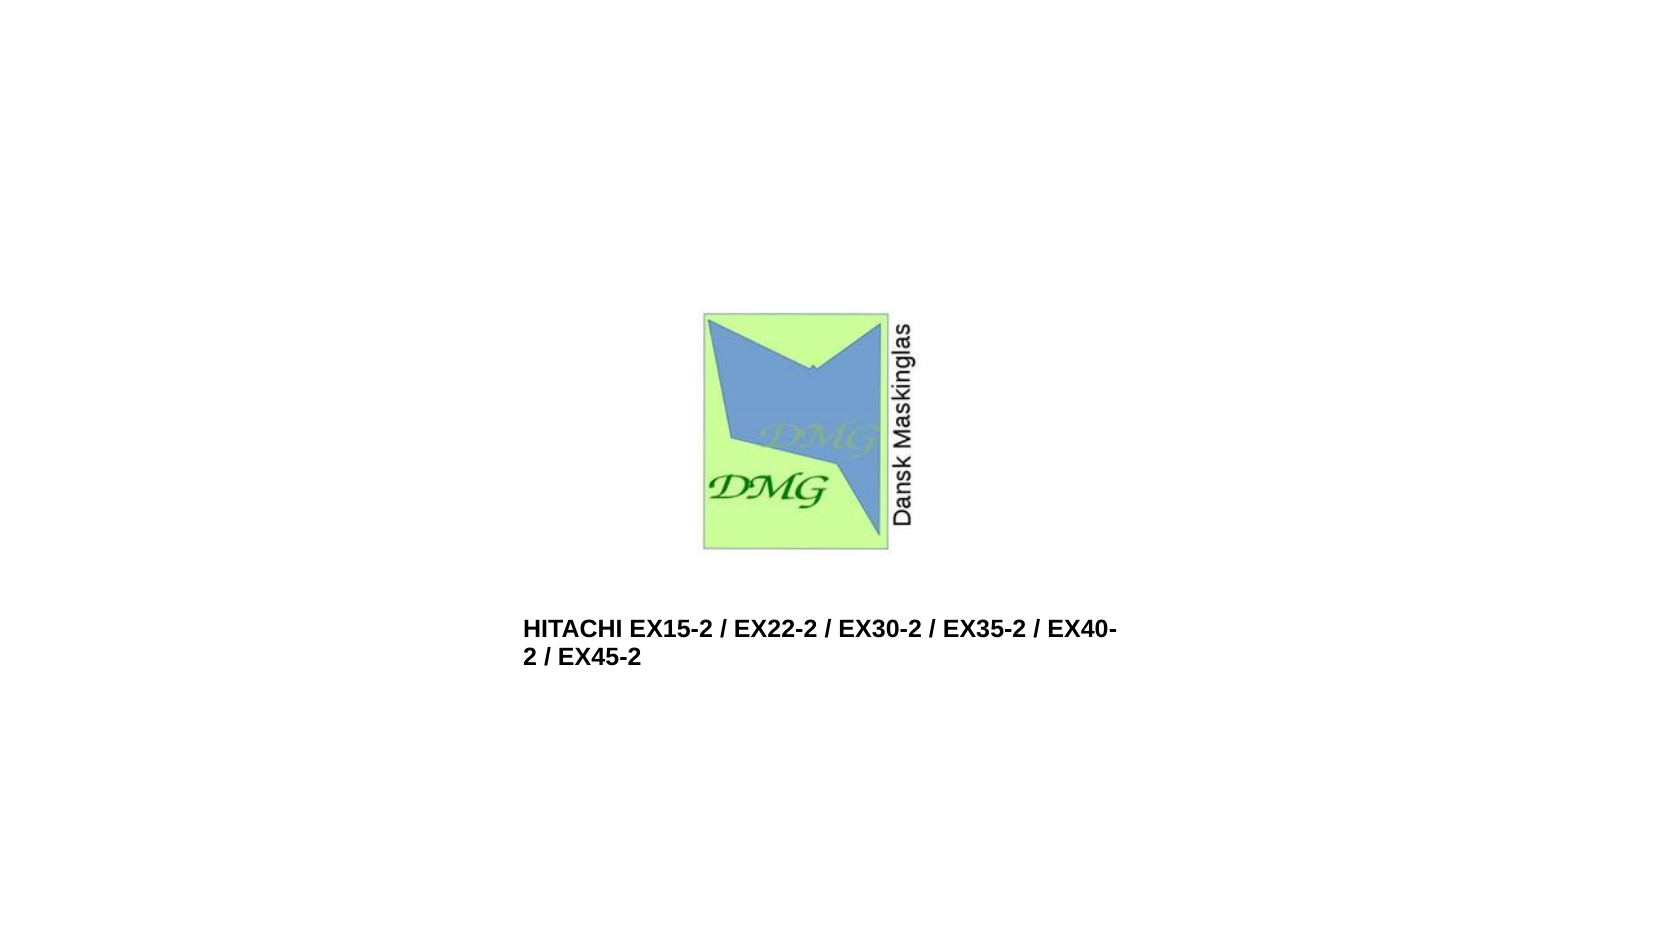

HITACHI EX15-2 / EX22-2 / EX30-2 / EX35-2 / EX40-2 / EX45-2